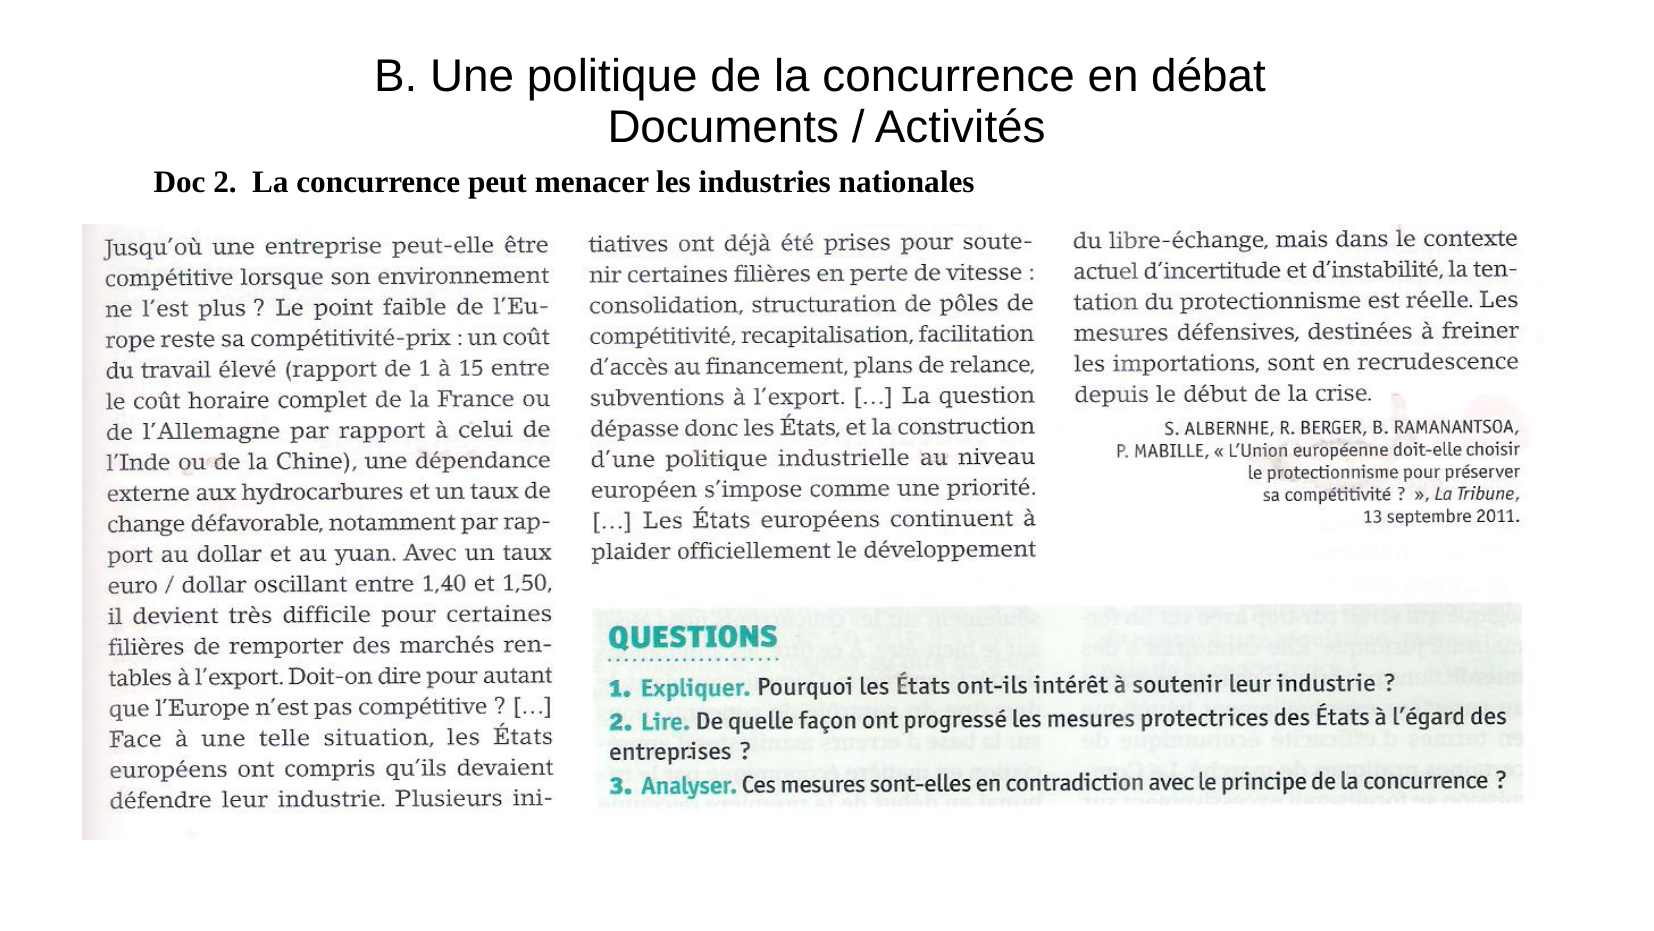

# B. Une politique de la concurrence en débat Documents / Activités
Doc 2. La concurrence peut menacer les industries nationales